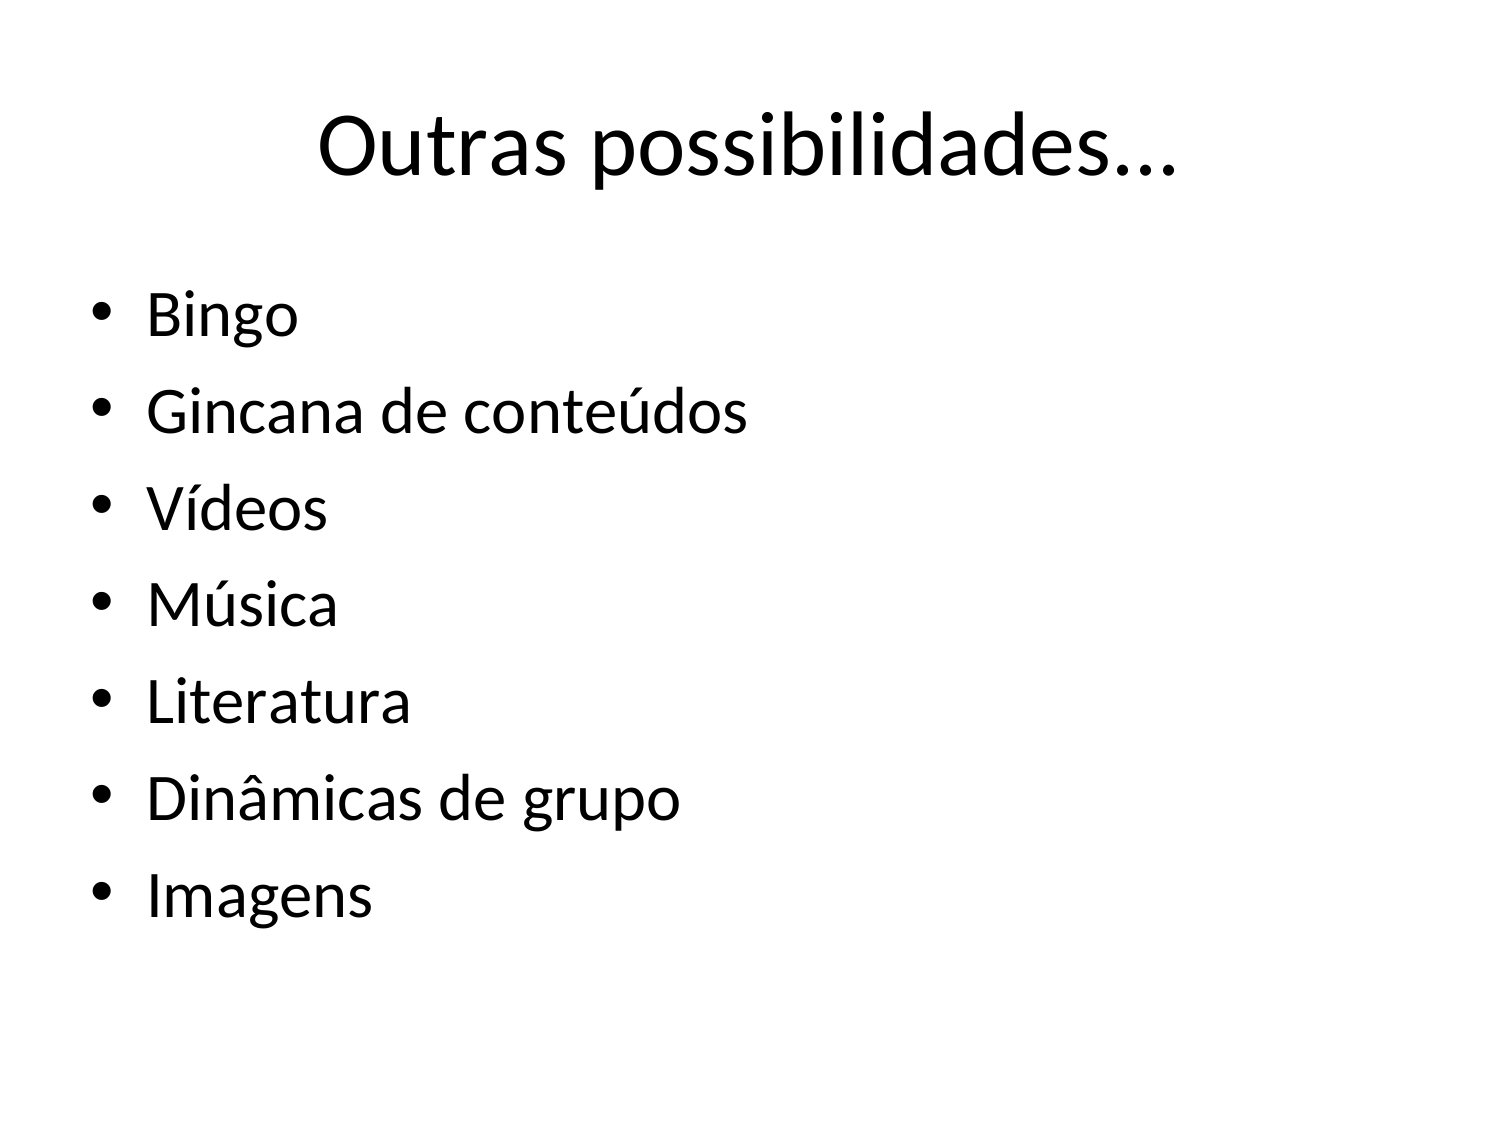

# Outras possibilidades...
Bingo
Gincana de conteúdos
Vídeos
Música
Literatura
Dinâmicas de grupo
Imagens